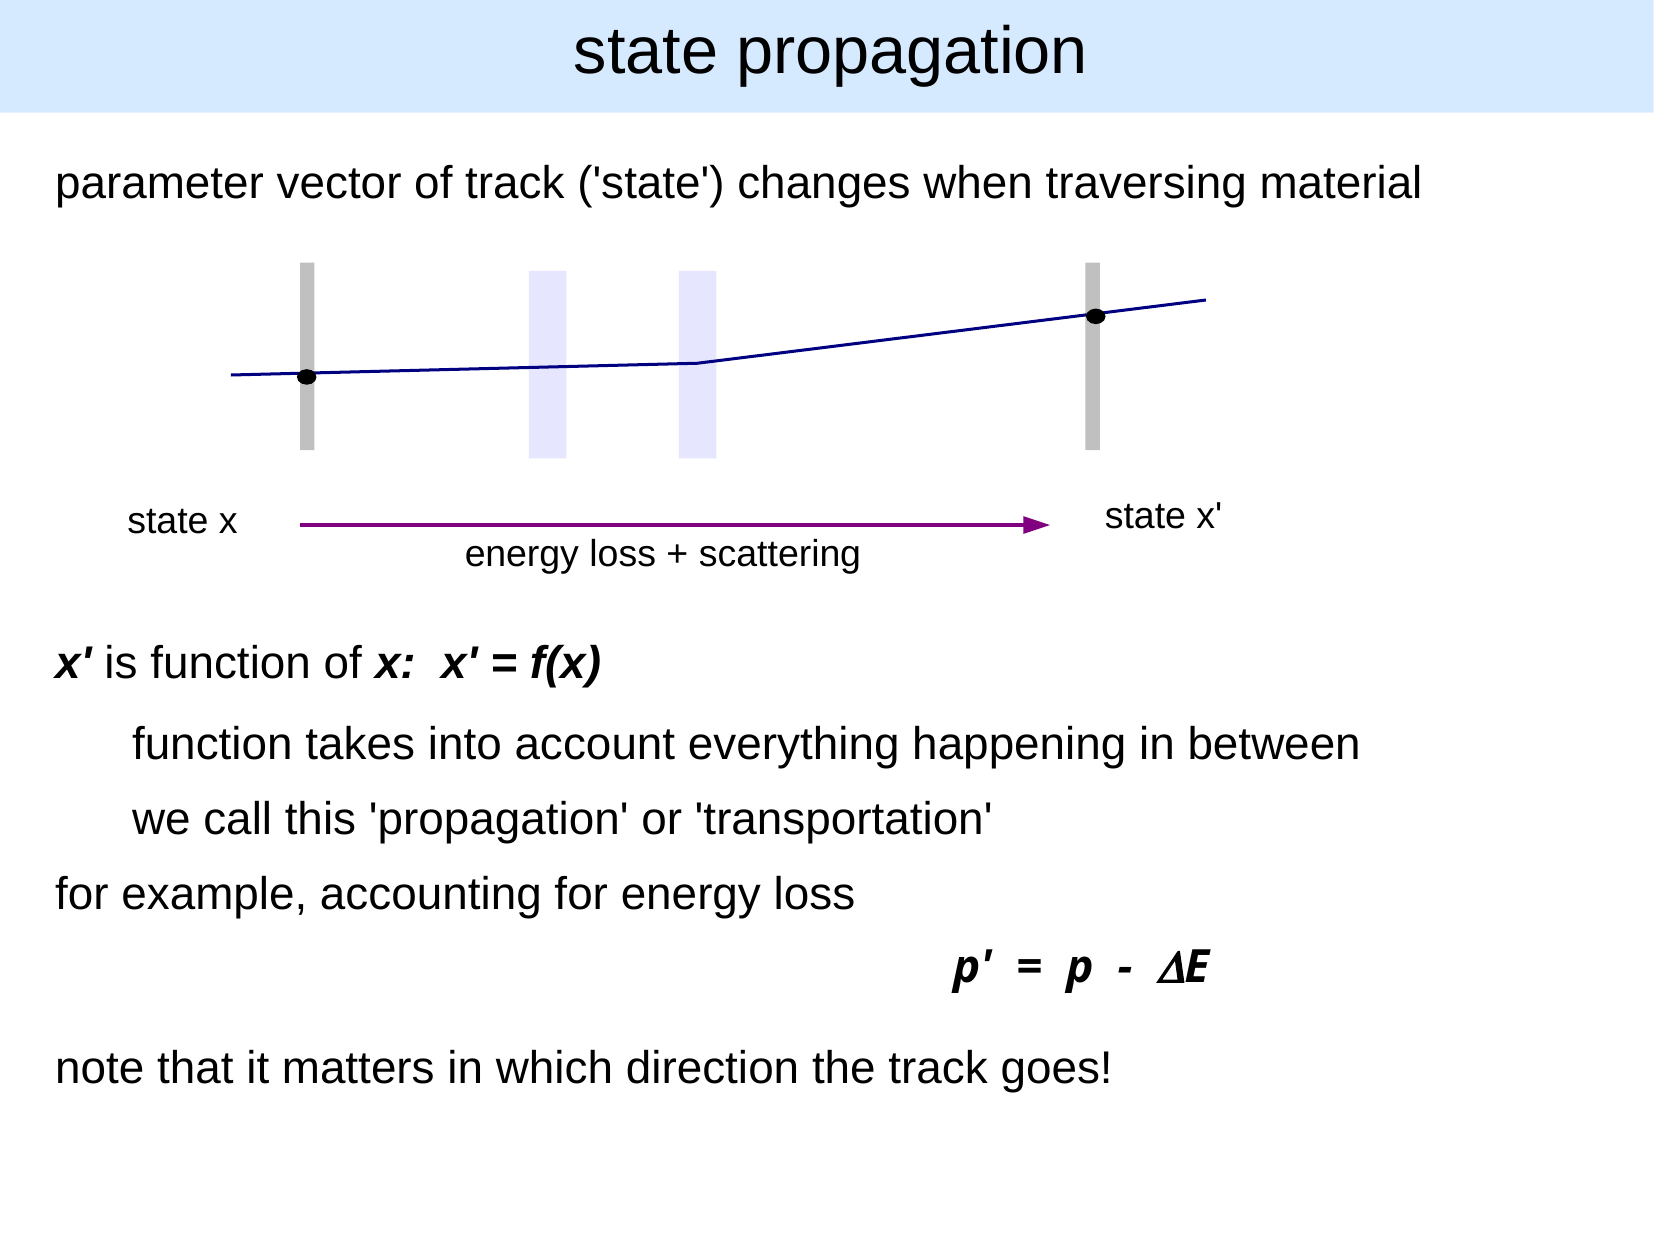

# state propagation
parameter vector of track ('state') changes when traversing material
state x'
state x
energy loss + scattering
x' is function of x: x' = f(x)
function takes into account everything happening in between
we call this 'propagation' or 'transportation'
for example, accounting for energy loss
p' = p - E
note that it matters in which direction the track goes!